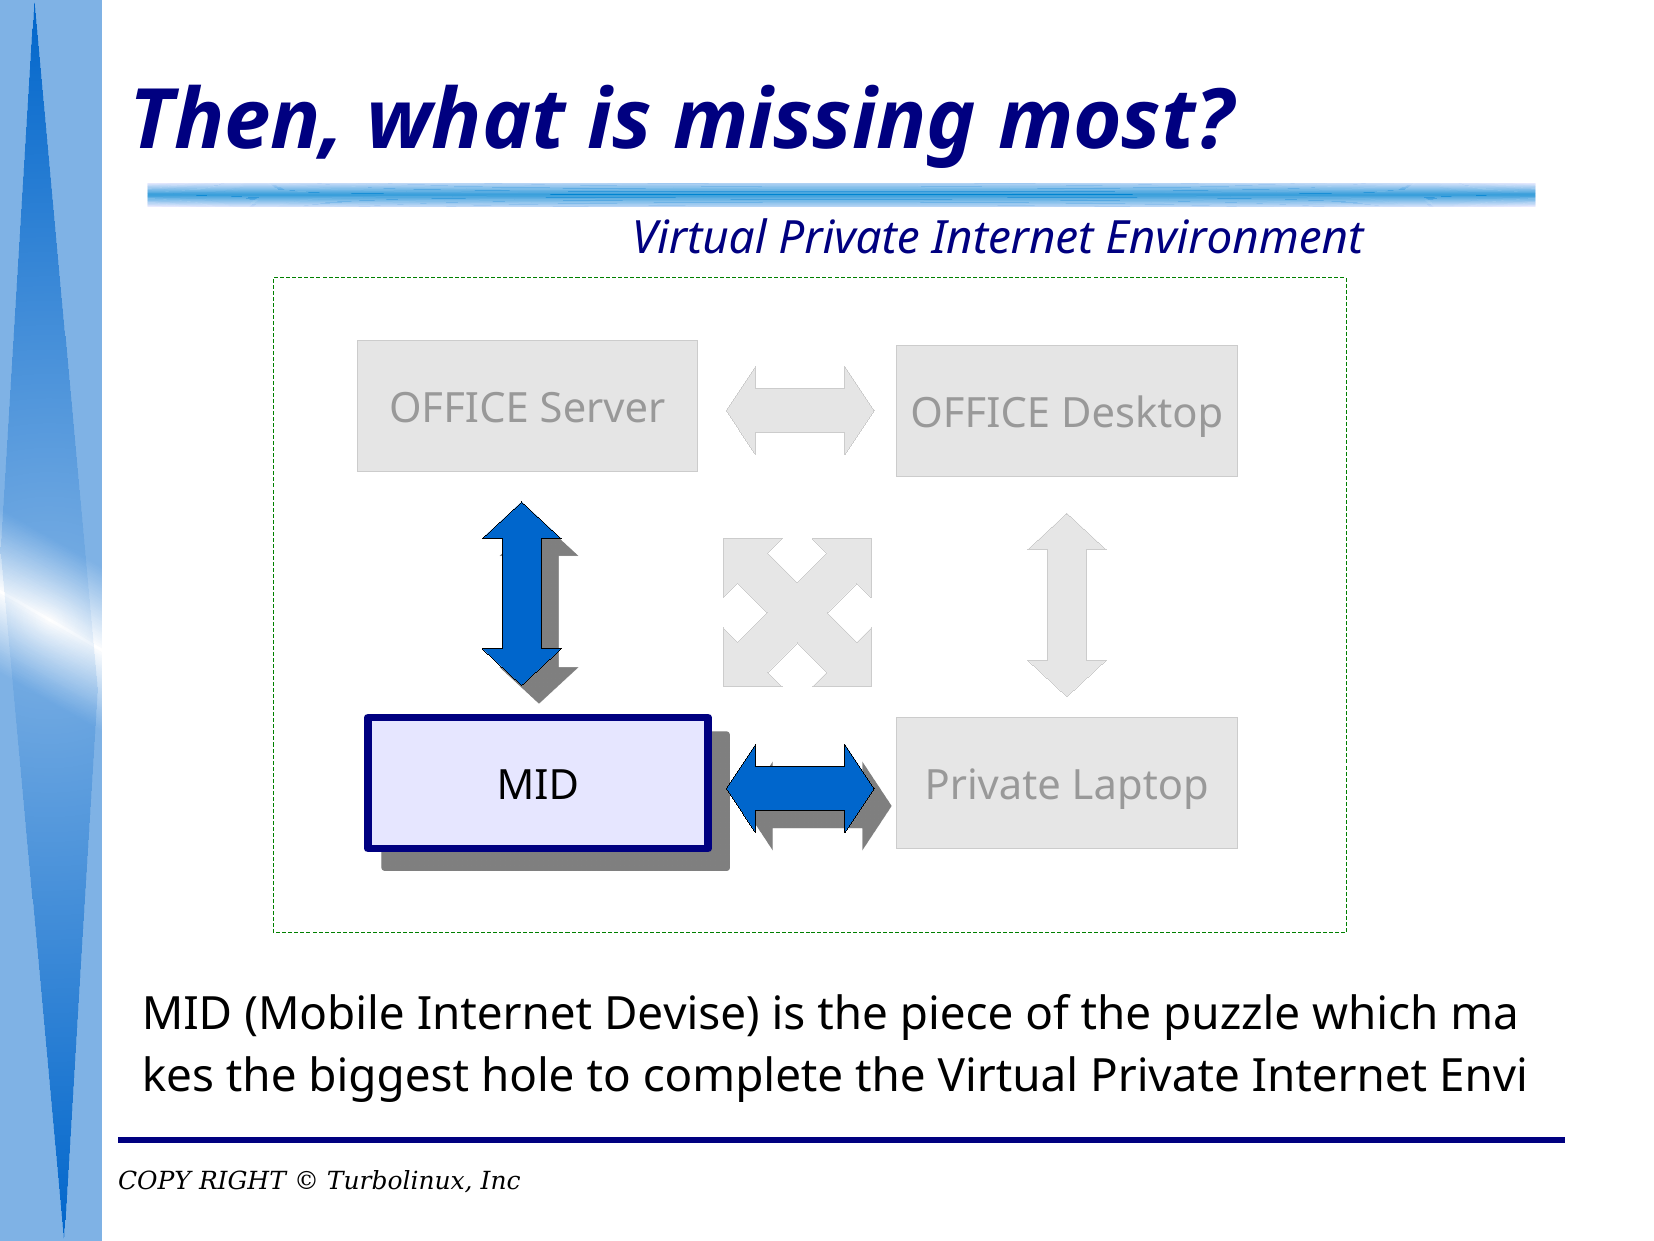

# Then, what is missing most?
Virtual Private Internet Environment
OFFICE Server
OFFICE Desktop
MID
Private Laptop
MID (Mobile Internet Devise) is the piece of the puzzle which makes the biggest hole to complete the Virtual Private Internet Environment